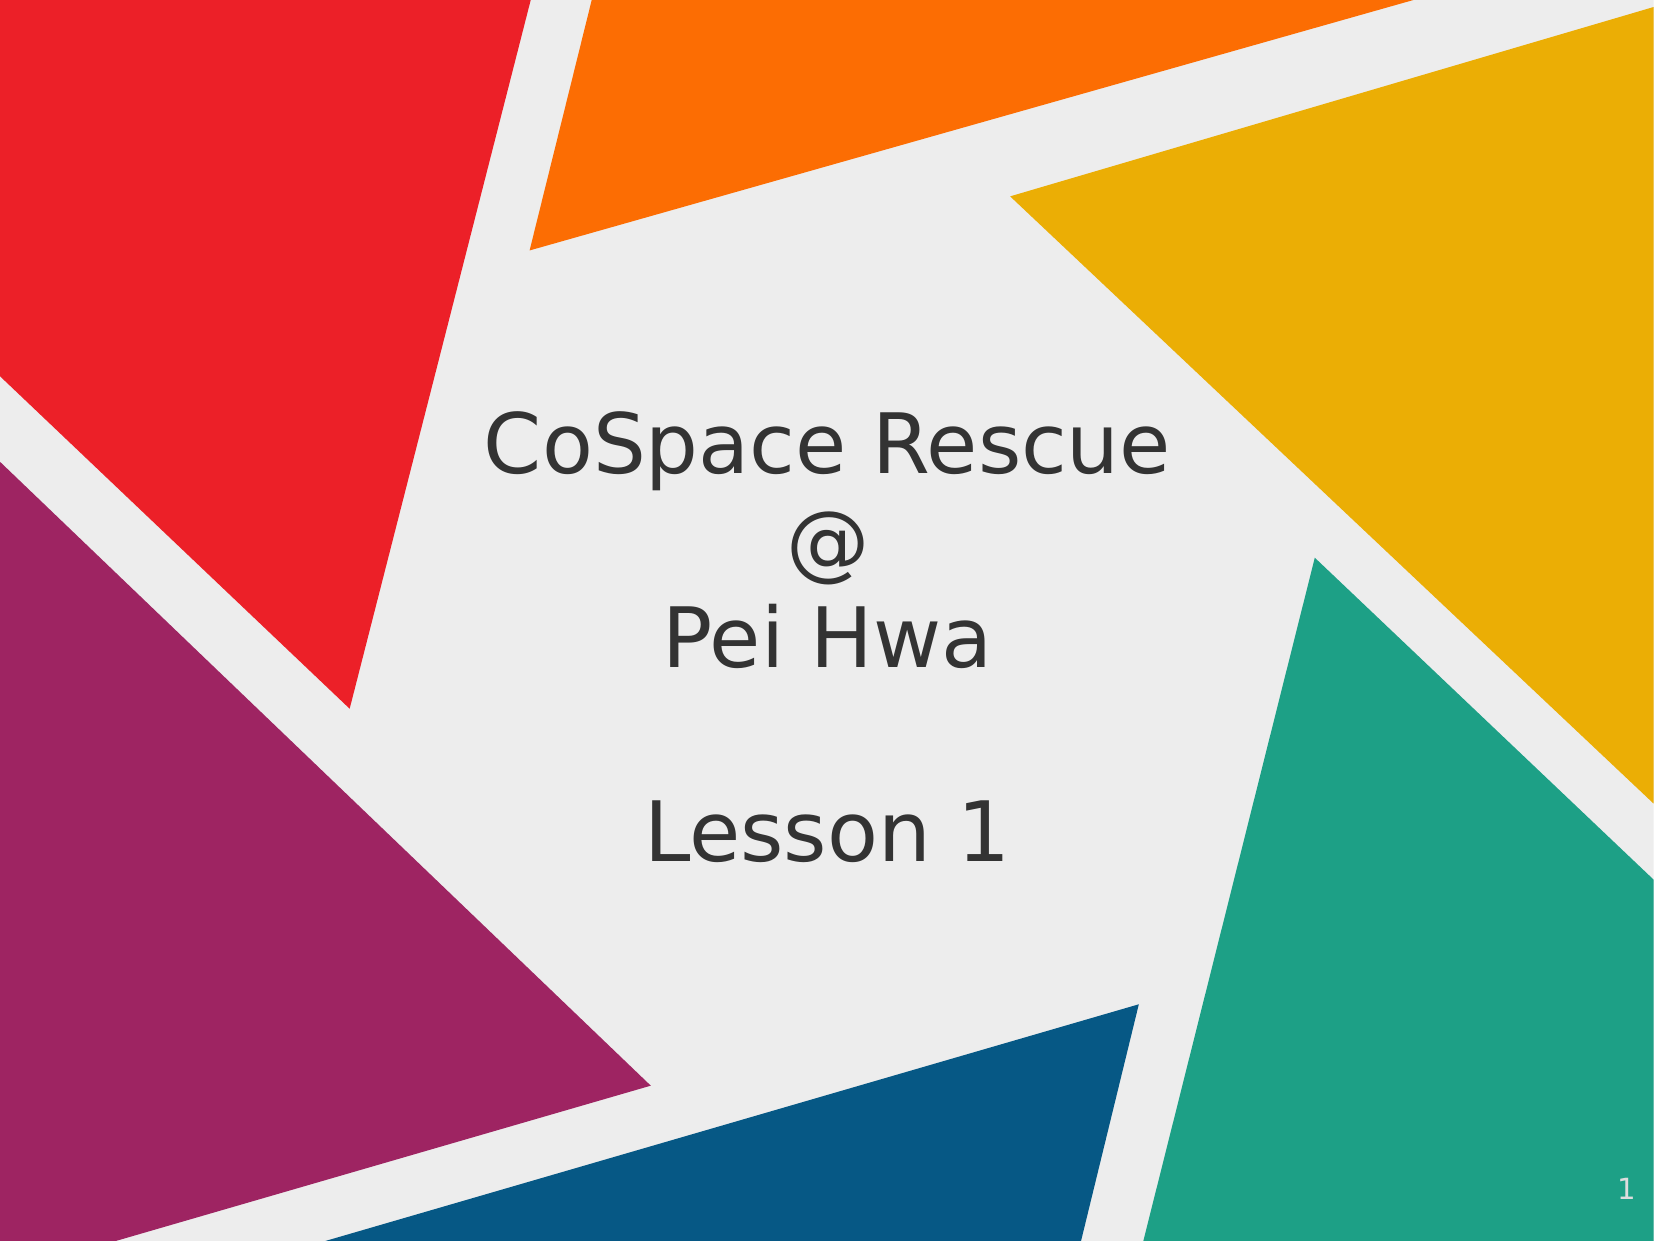

# CoSpace Rescue @ Pei Hwa Lesson 1
1